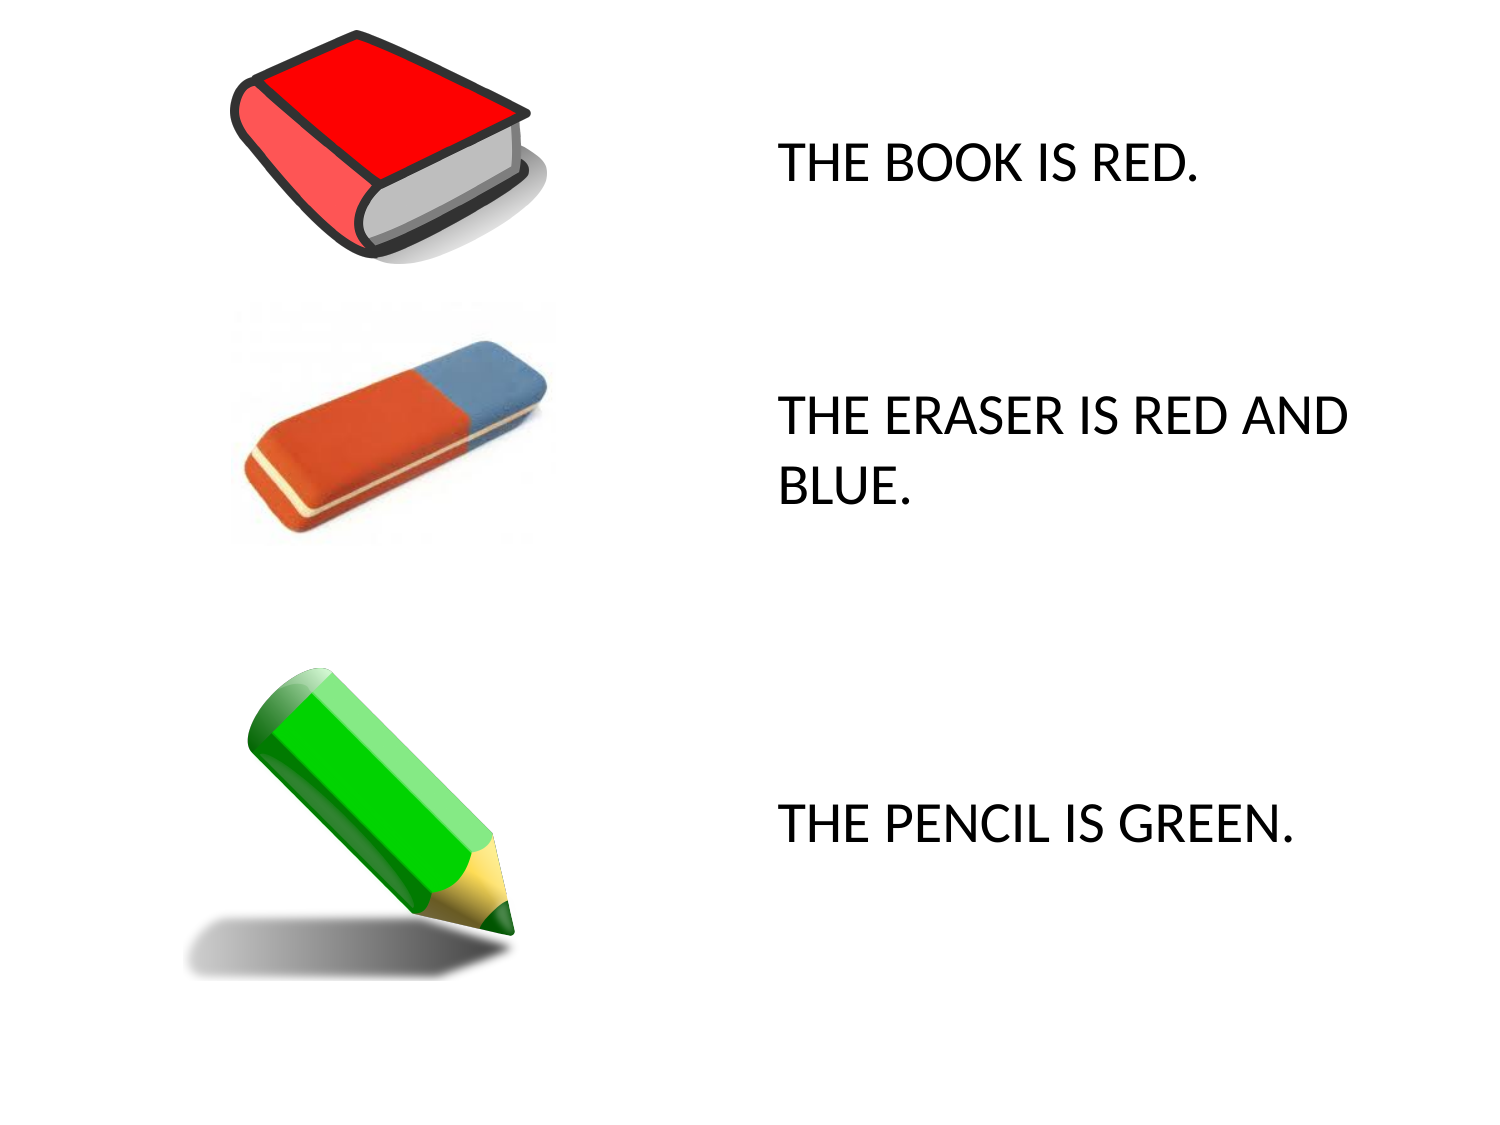

#
THE BOOK IS RED.
THE ERASER IS RED AND BLUE.
THE PENCIL IS GREEN.